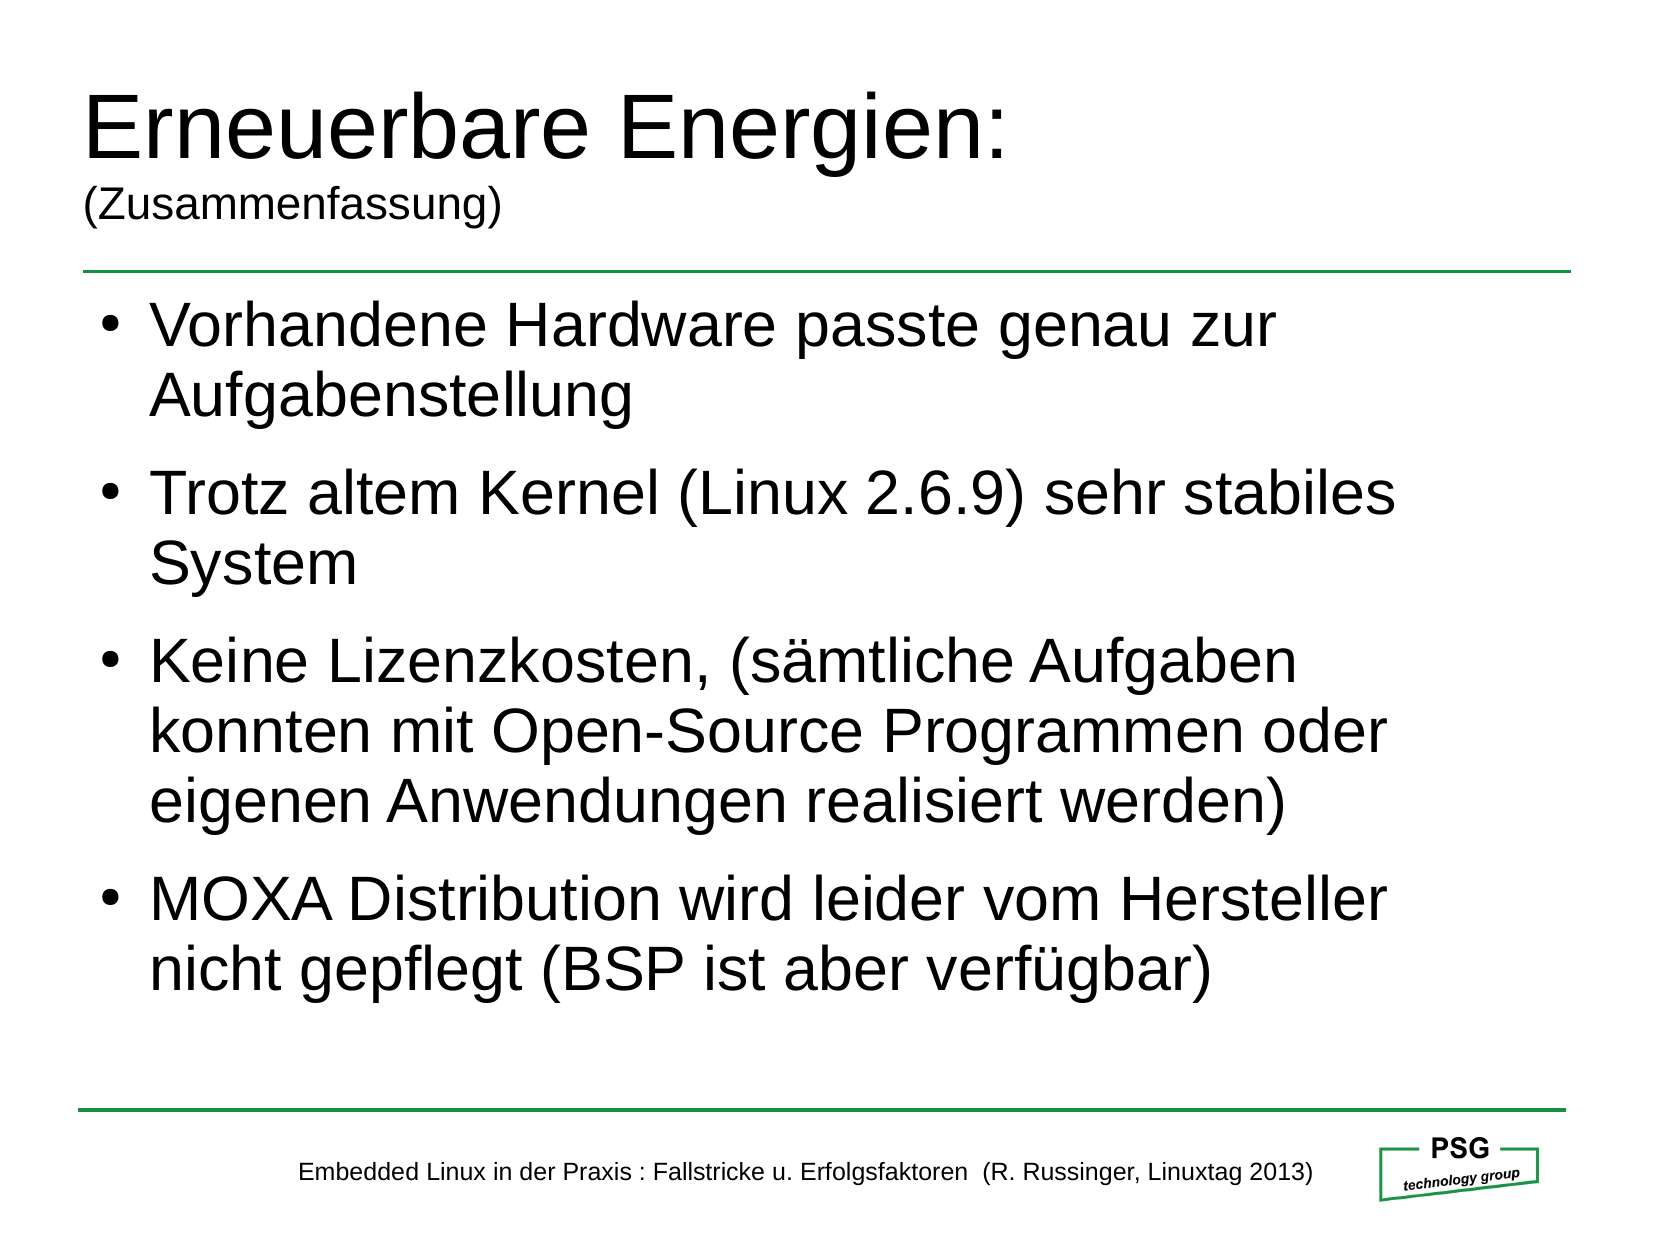

# Erneuerbare Energien: (Zusammenfassung)
Vorhandene Hardware passte genau zur Aufgabenstellung
Trotz altem Kernel (Linux 2.6.9) sehr stabiles System
Keine Lizenzkosten, (sämtliche Aufgaben konnten mit Open-Source Programmen oder eigenen Anwendungen realisiert werden)
MOXA Distribution wird leider vom Hersteller nicht gepflegt (BSP ist aber verfügbar)